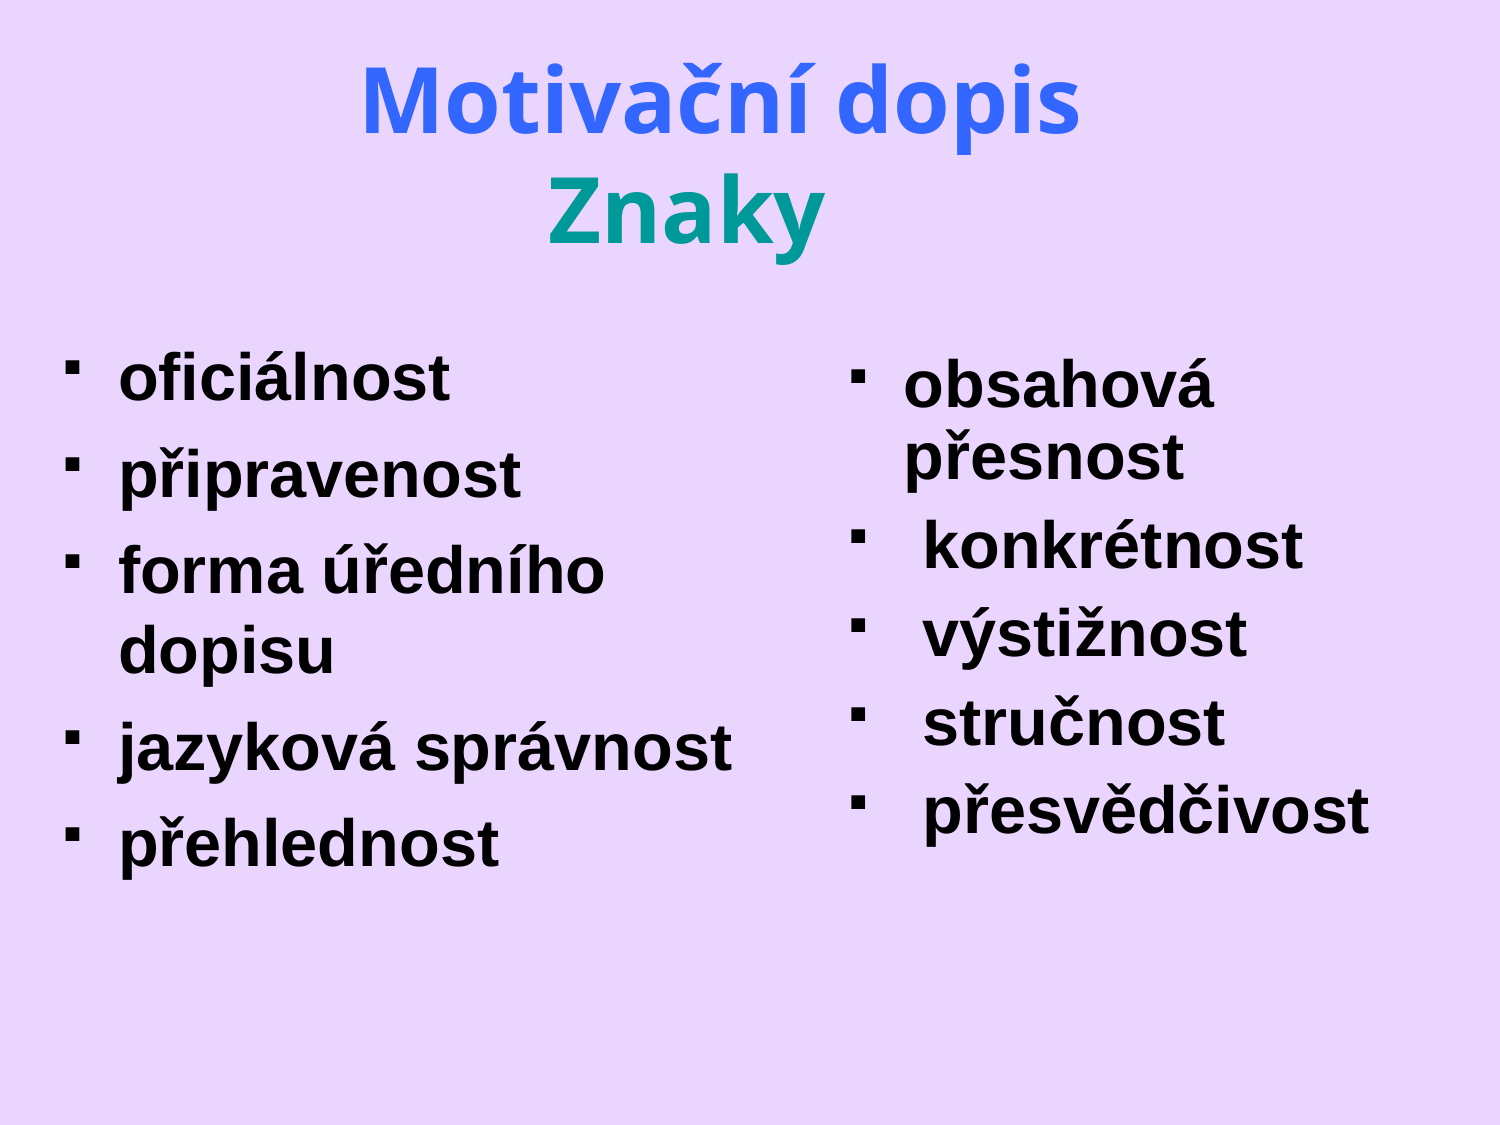

# Motivační dopis Znaky
obsahová přesnost
 konkrétnost
 výstižnost
 stručnost
 přesvědčivost
oficiálnost
připravenost
forma úředního dopisu
jazyková správnost
přehlednost